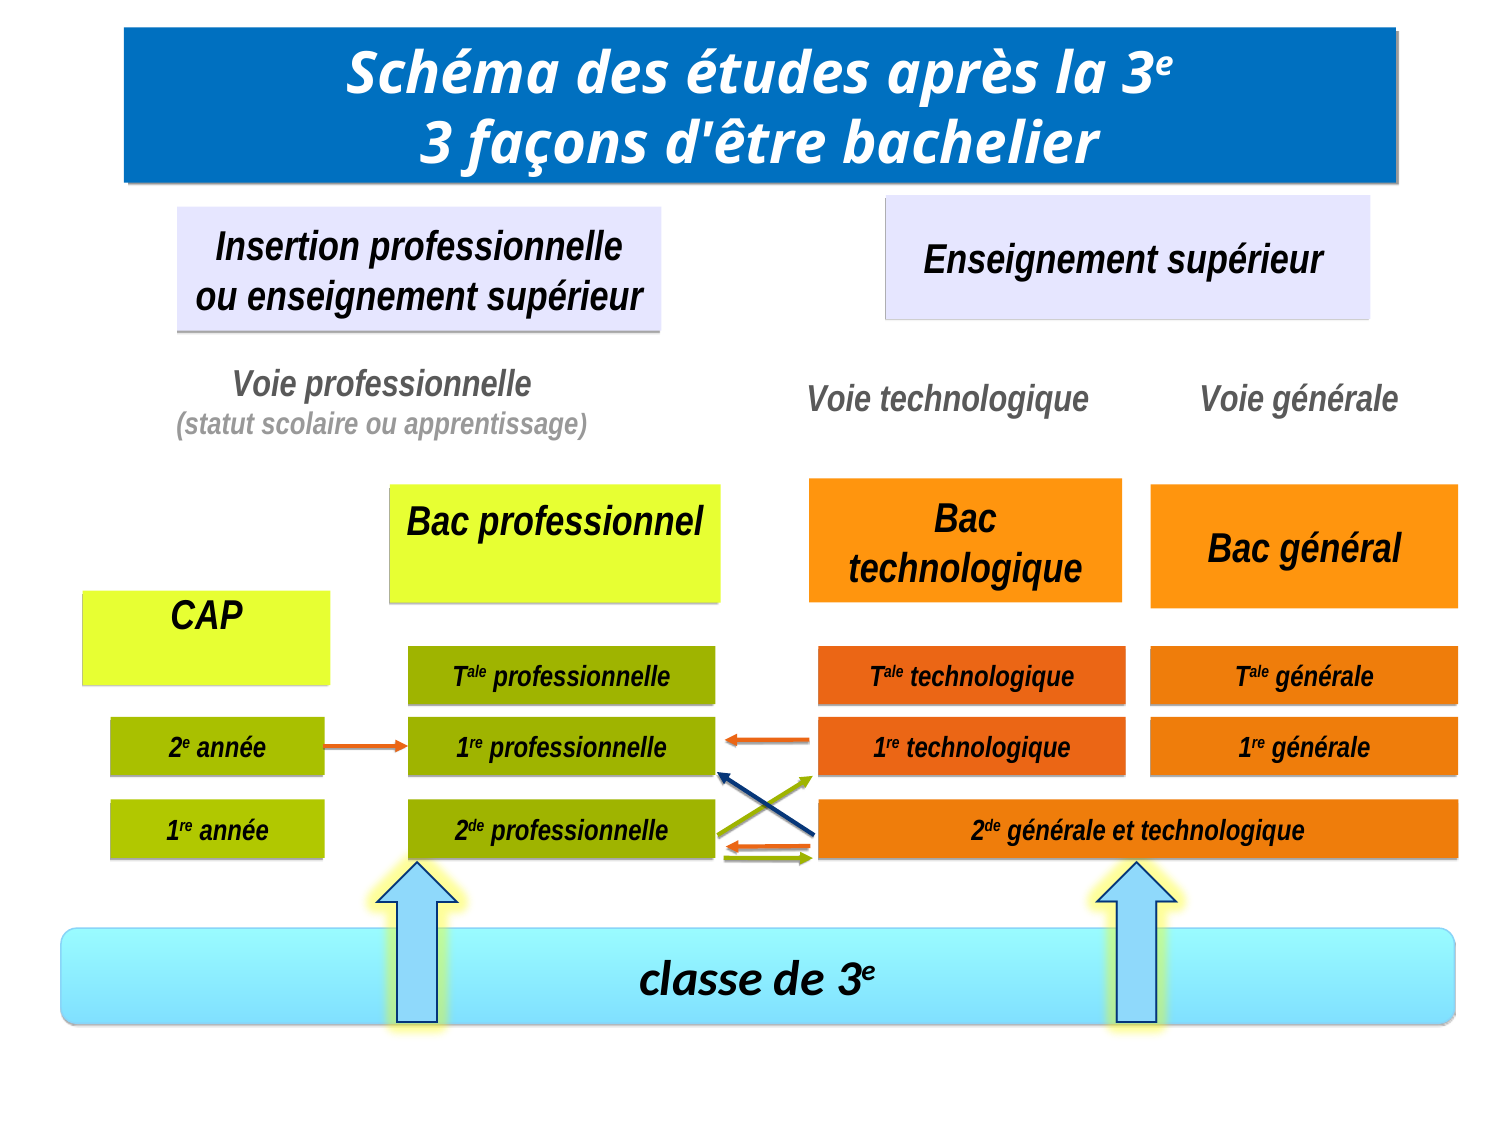

Schéma des études après la 3e
3 façons d'être bachelier
Enseignement supérieur
Insertion professionnelle ou enseignement supérieur
Voie professionnelle
(statut scolaire ou apprentissage)
Voie technologique
Voie générale
Bac technologique
Bac professionnel
Bac général
CAP
Tale professionnelle
Tale technologique
Tale générale
2e année
1re professionnelle
1re technologique
1re générale
1re année
2de professionnelle
2de générale et technologique
classe de 3e